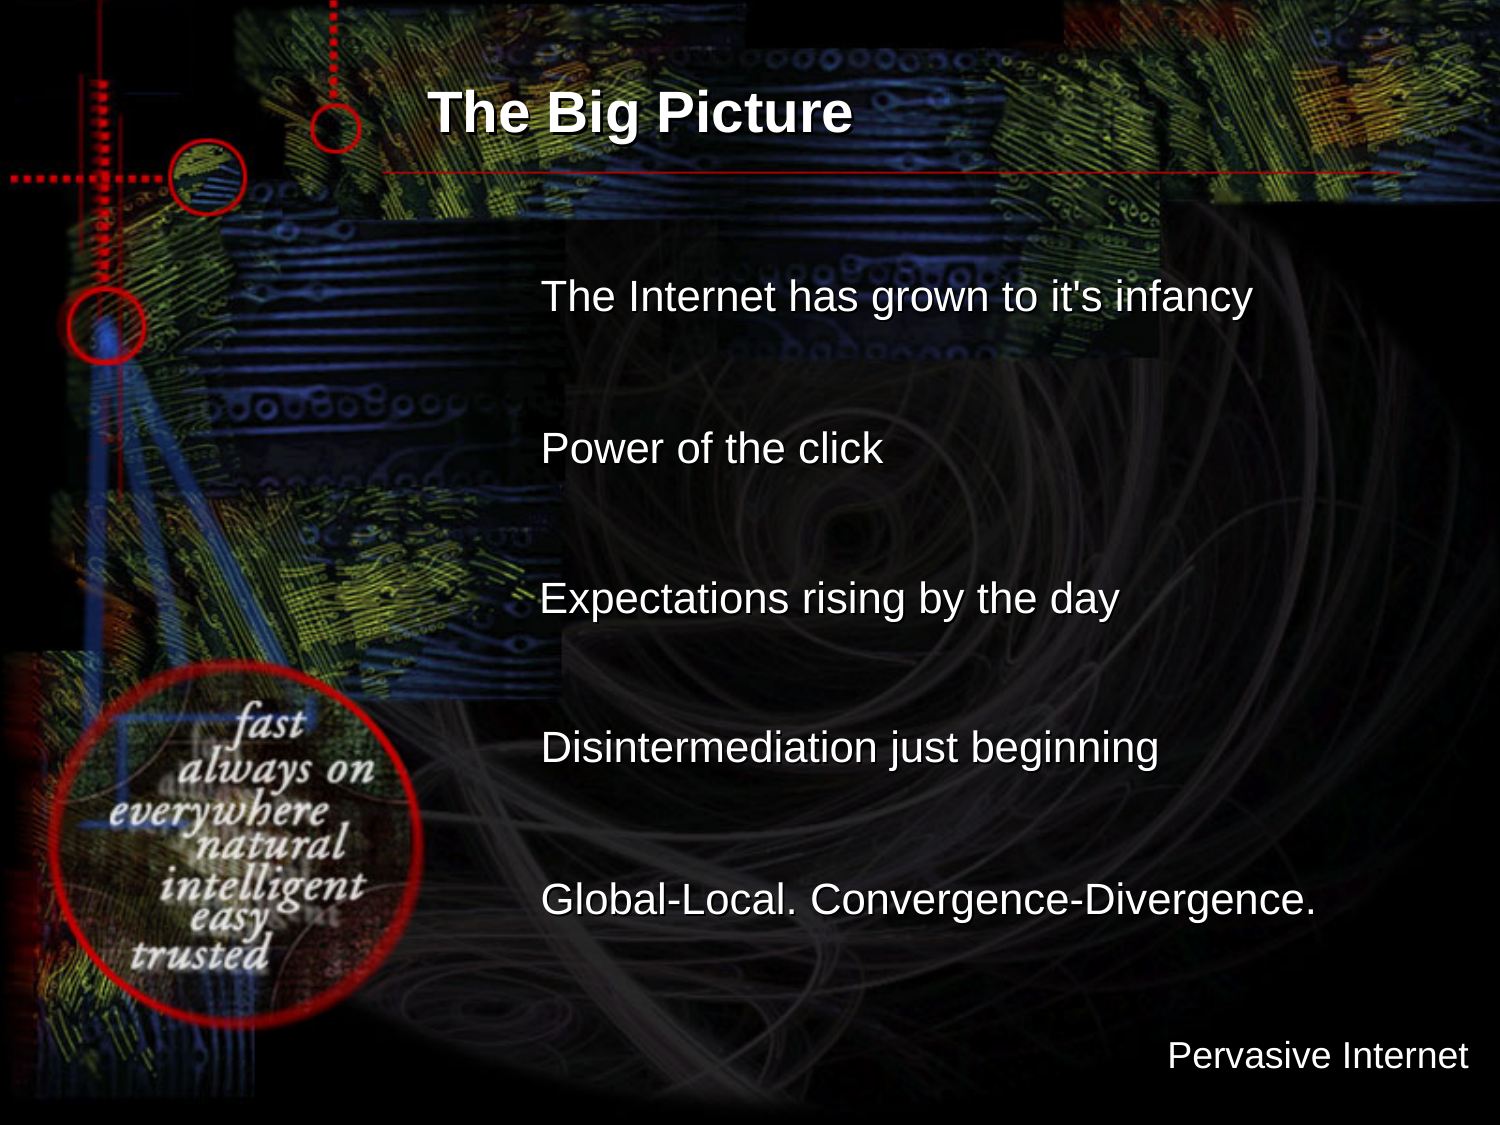

# The Big Picture
The Internet has grown to it's infancy
Power of the click
Expectations rising by the day
Disintermediation just beginning
Global-Local. Convergence-Divergence.
Pervasive Internet